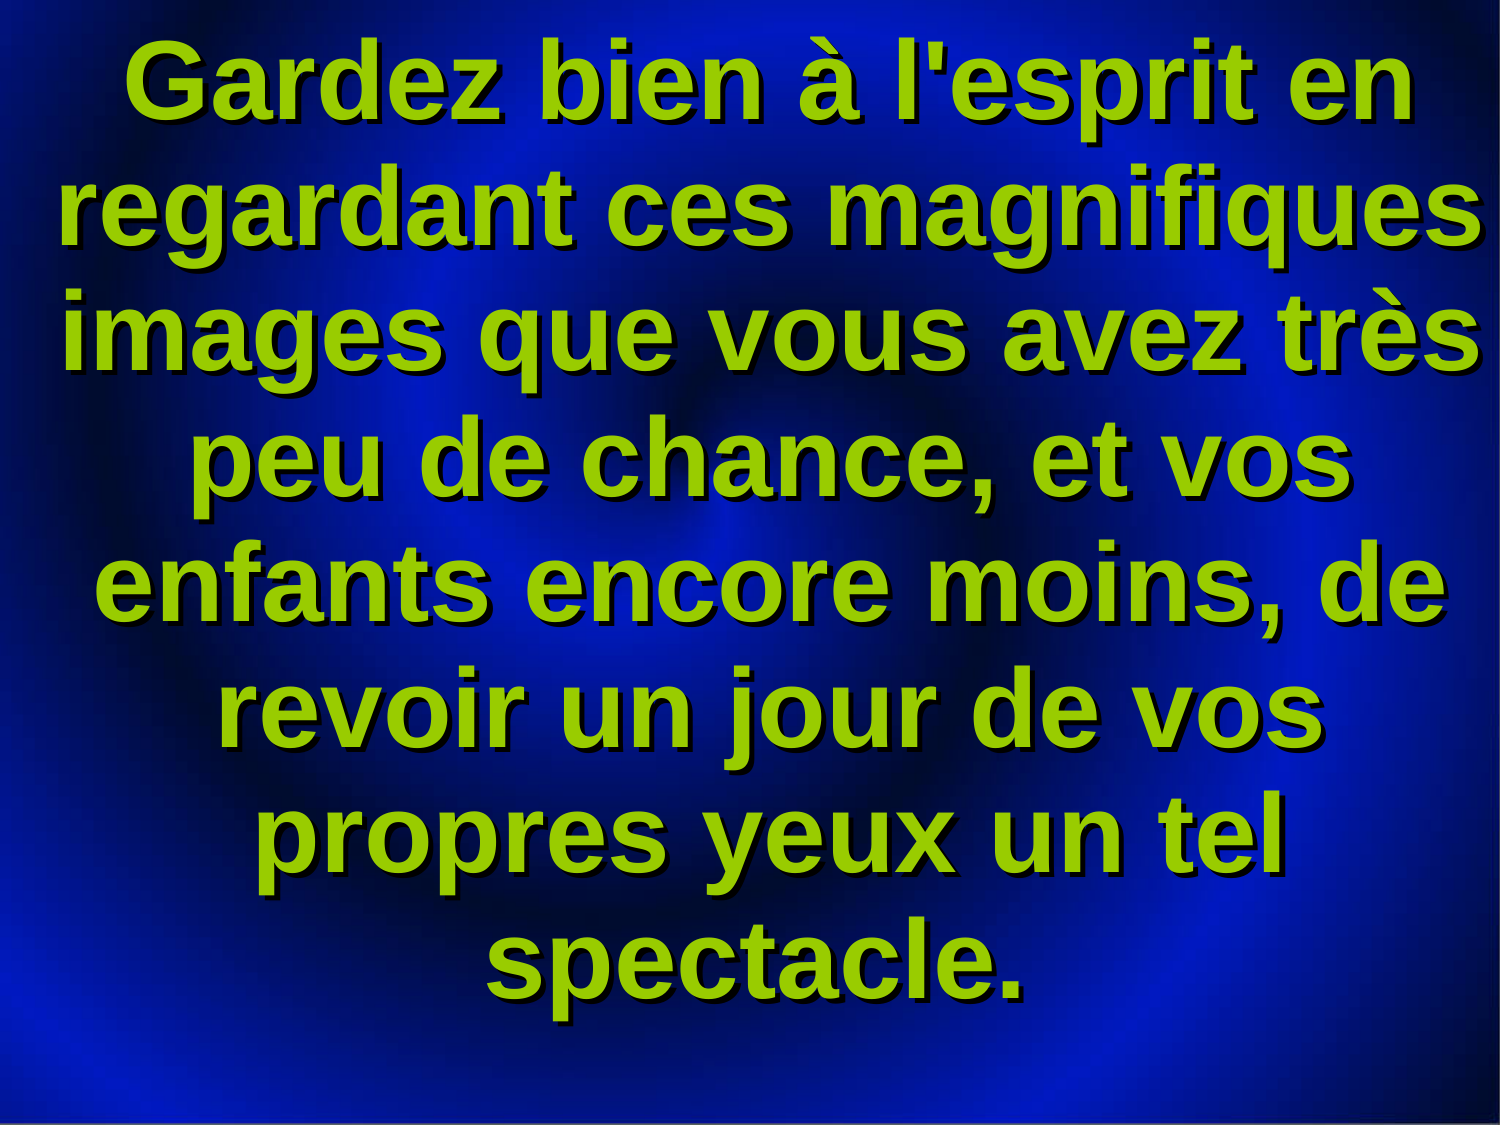

Gardez bien à l'esprit en regardant ces magnifiques images que vous avez très peu de chance, et vos enfants encore moins, de revoir un jour de vos propres yeux un tel spectacle.